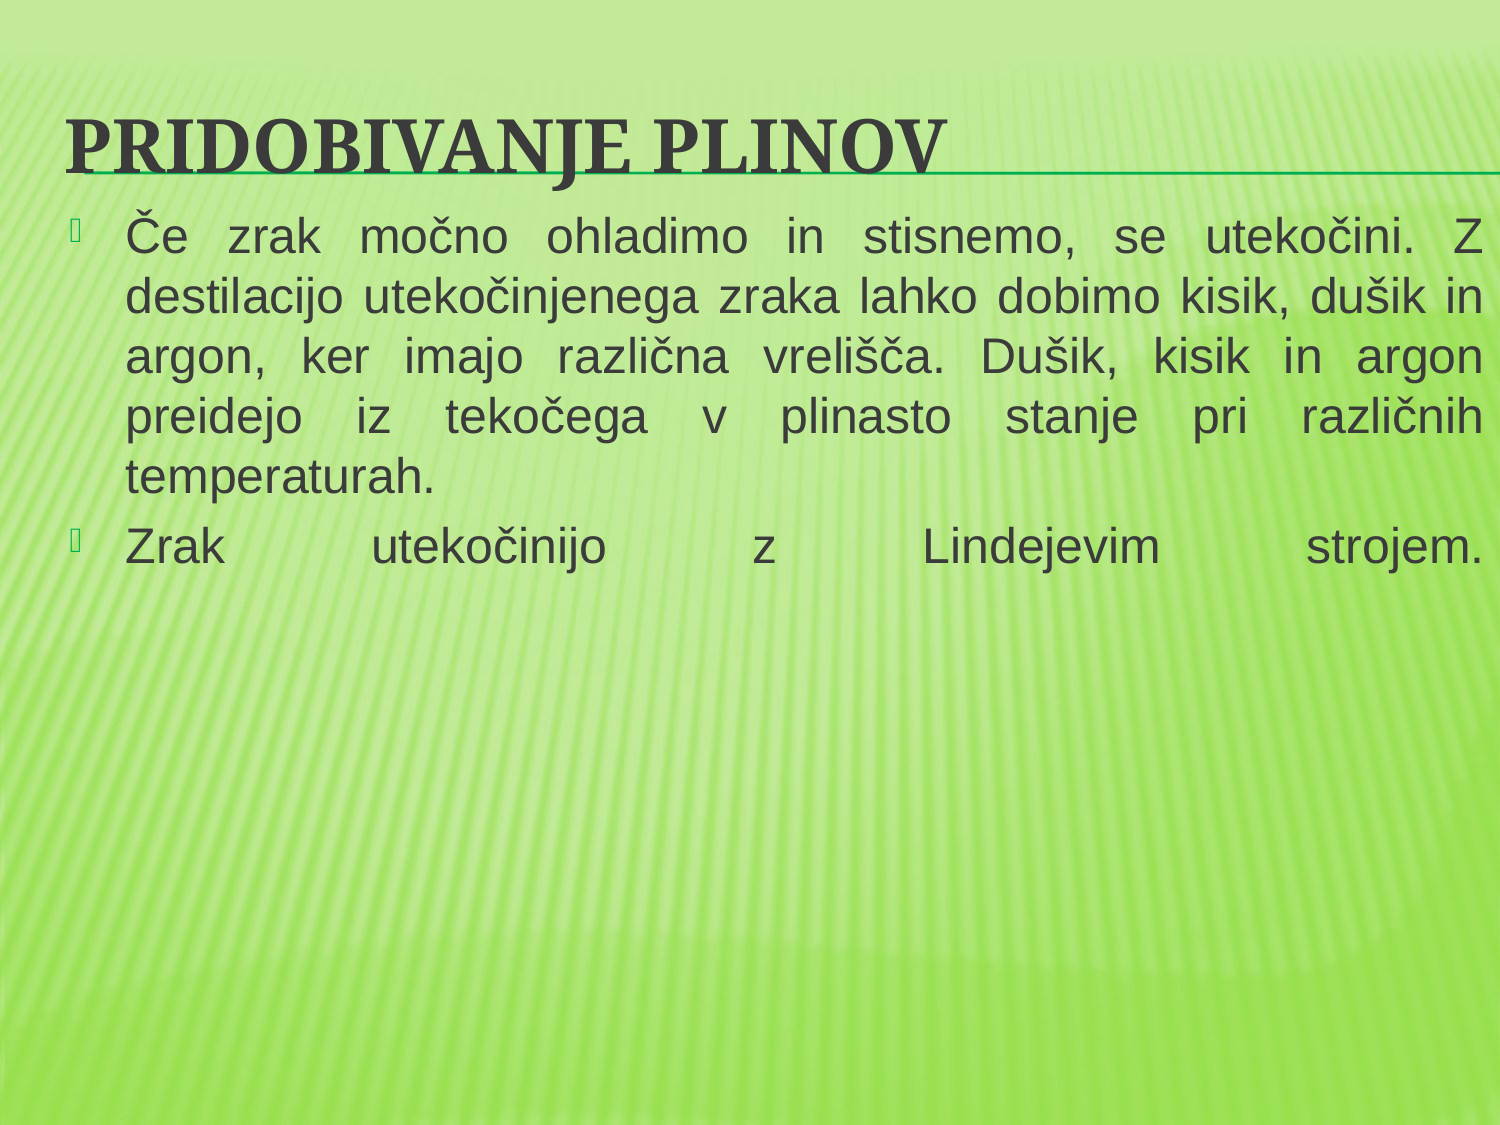

# PRIDOBIVANJE PLINOV
Če zrak močno ohladimo in stisnemo, se utekočini. Z destilacijo utekočinjenega zraka lahko dobimo kisik, dušik in argon, ker imajo različna vrelišča. Dušik, kisik in argon preidejo iz tekočega v plinasto stanje pri različnih temperaturah.
Zrak utekočinijo z Lindejevim strojem.